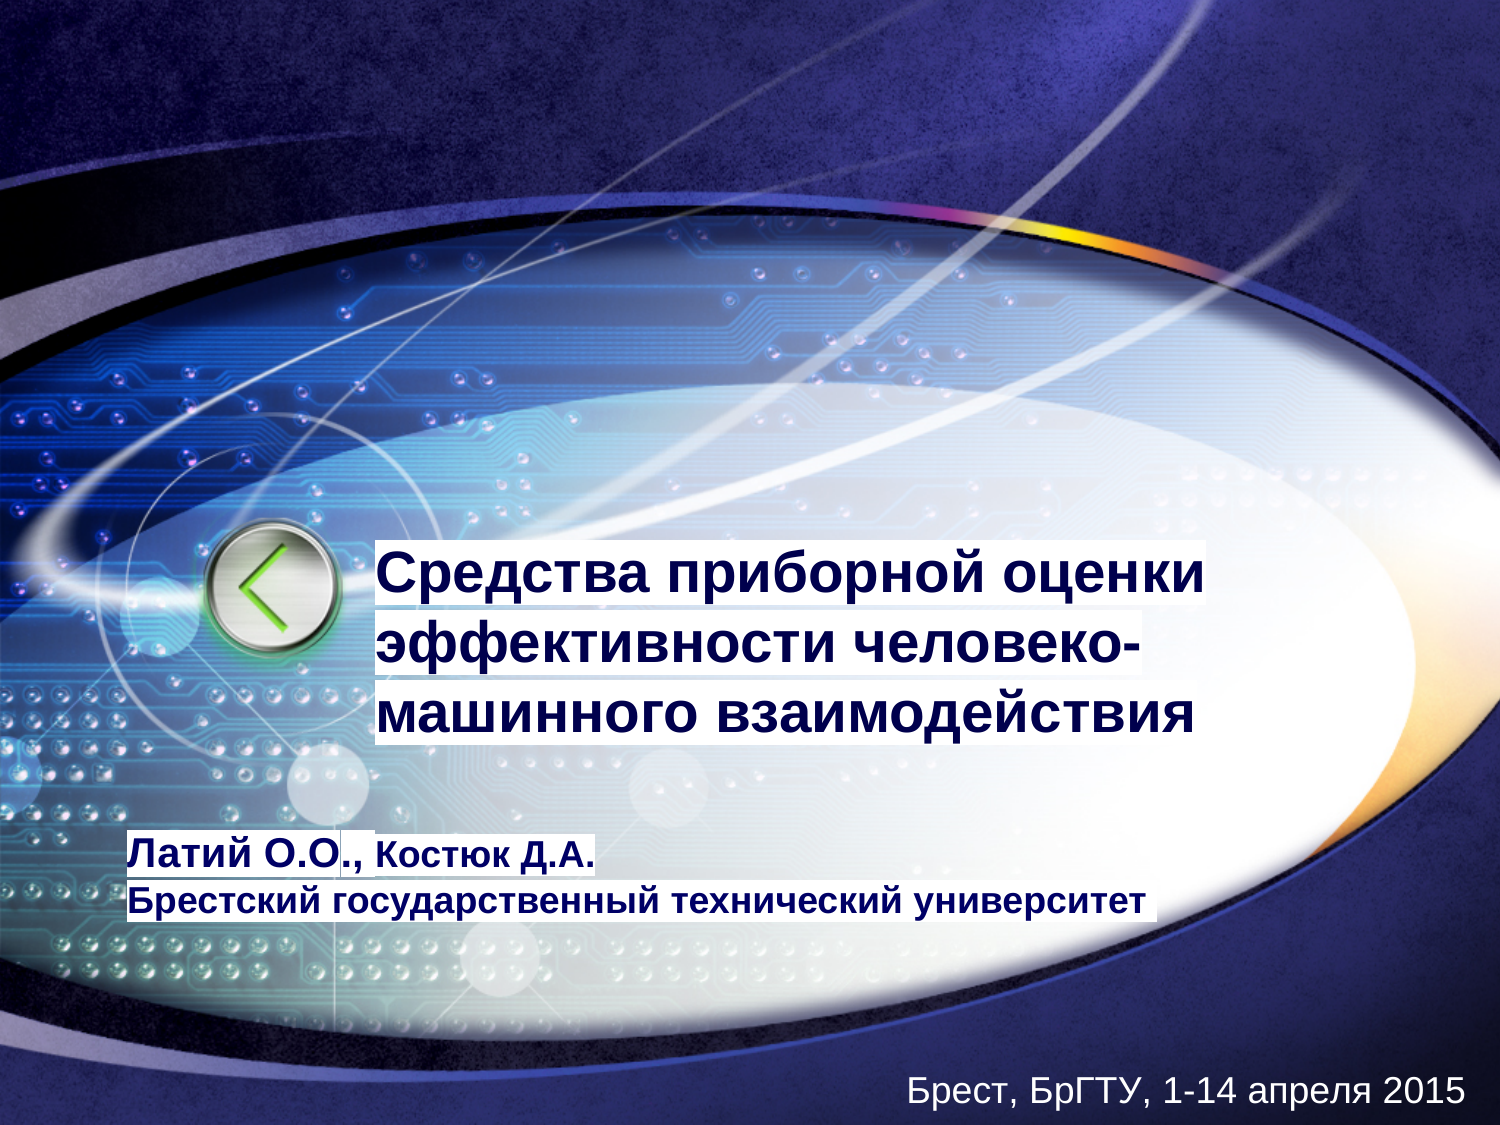

# Средства приборной оценки эффективности человеко-машинного взаимодействия
Латий О.О., Костюк Д.А.
Брестский государственный технический университет
Брест, БрГТУ, 1-14 апреля 2015